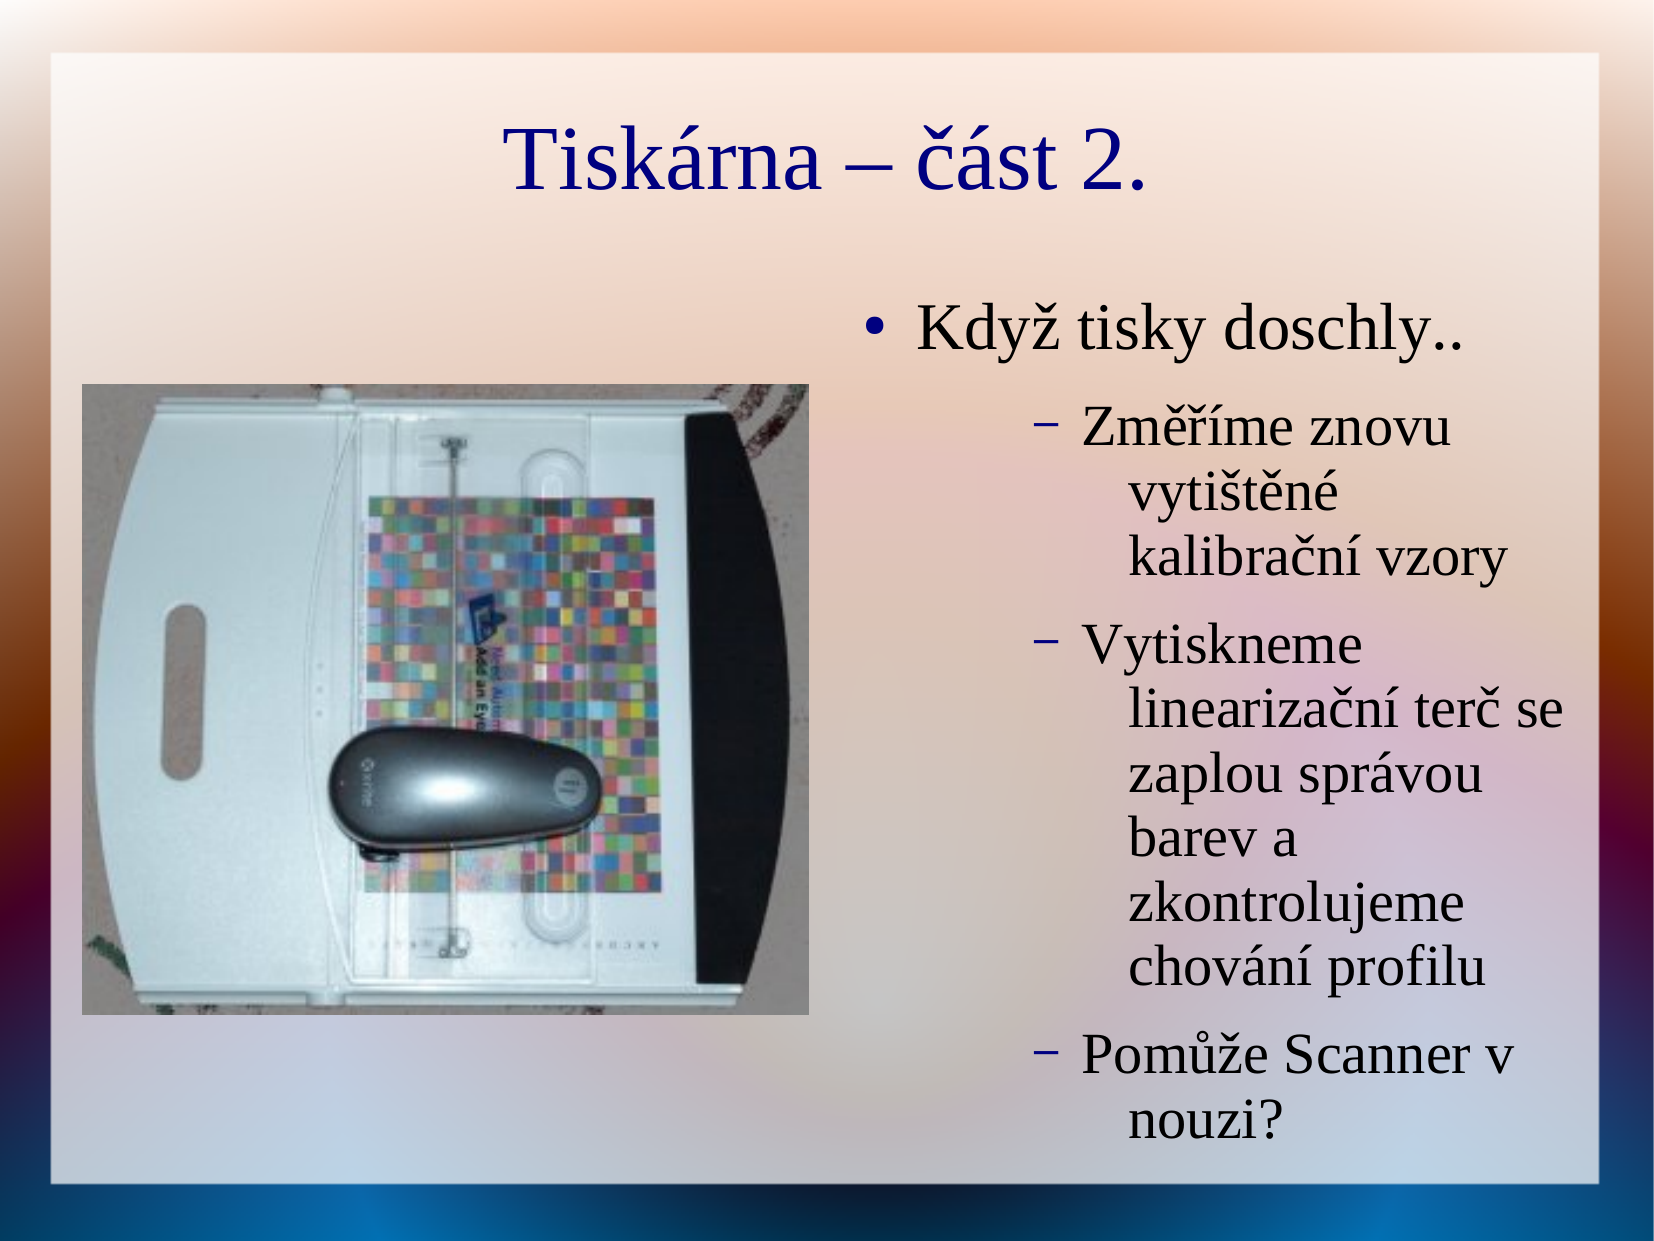

# Tiskárna – část 2.
Když tisky doschly..
Změříme znovu vytištěné kalibrační vzory
Vytiskneme linearizační terč se zaplou správou barev a zkontrolujeme chování profilu
Pomůže Scanner v nouzi?